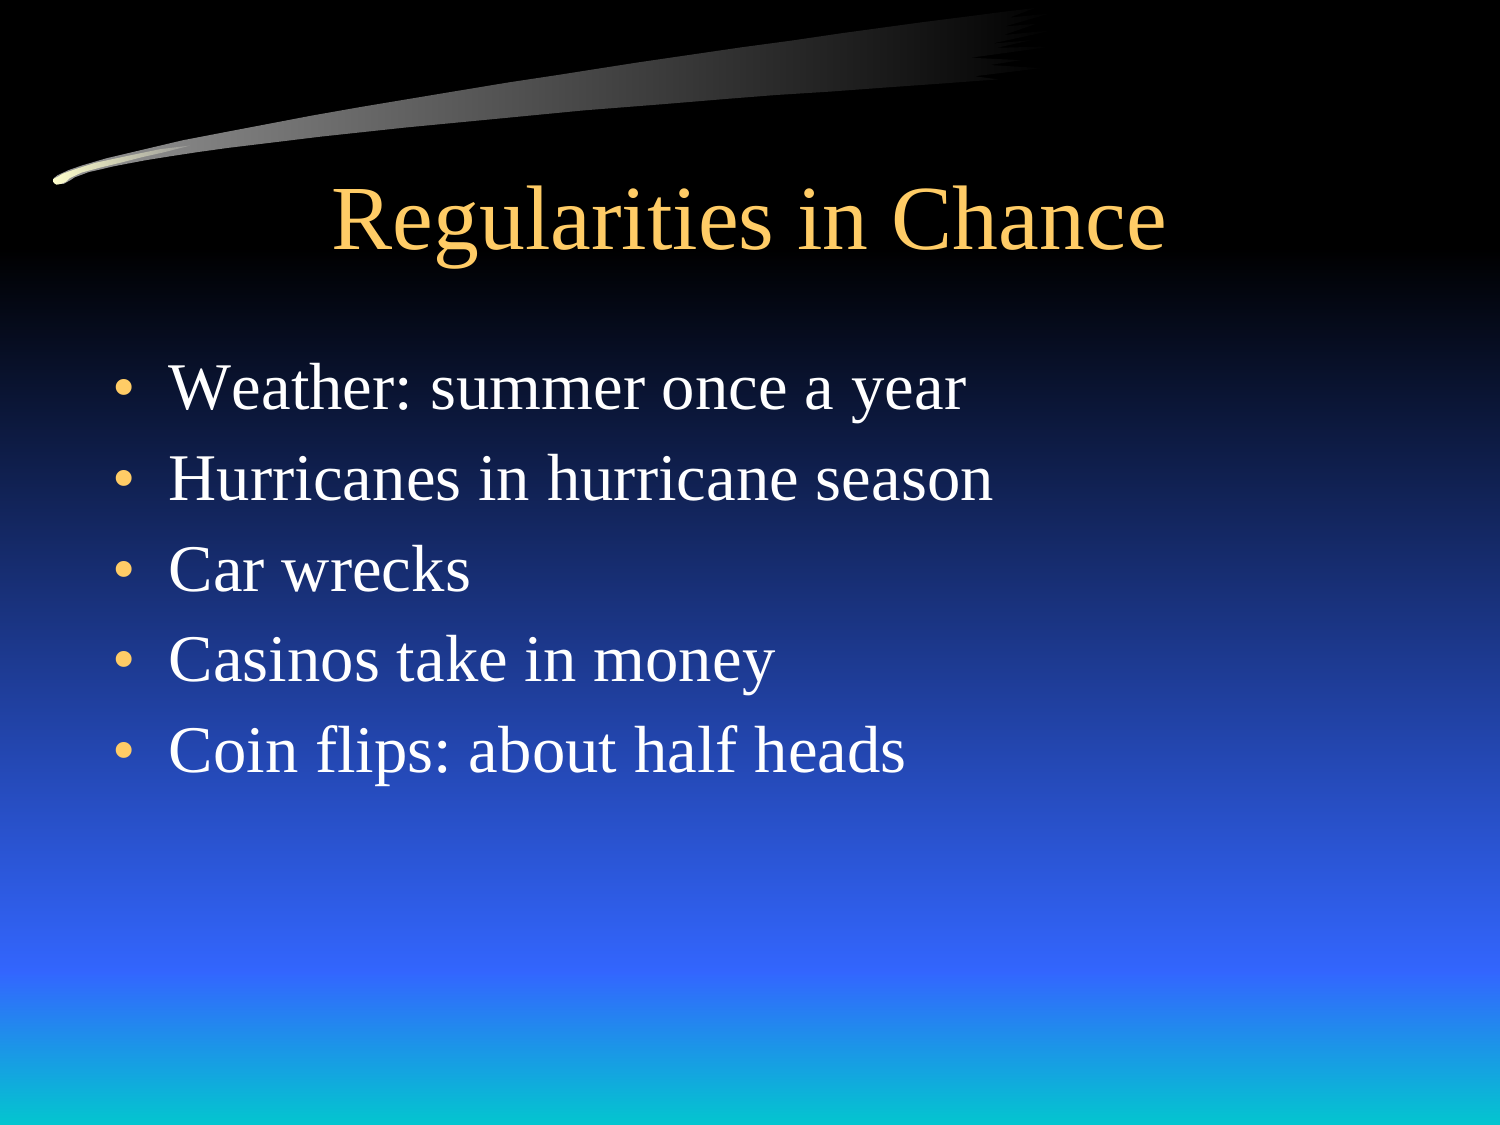

# Regularities in Chance
Weather: summer once a year
Hurricanes in hurricane season
Car wrecks
Casinos take in money
Coin flips: about half heads